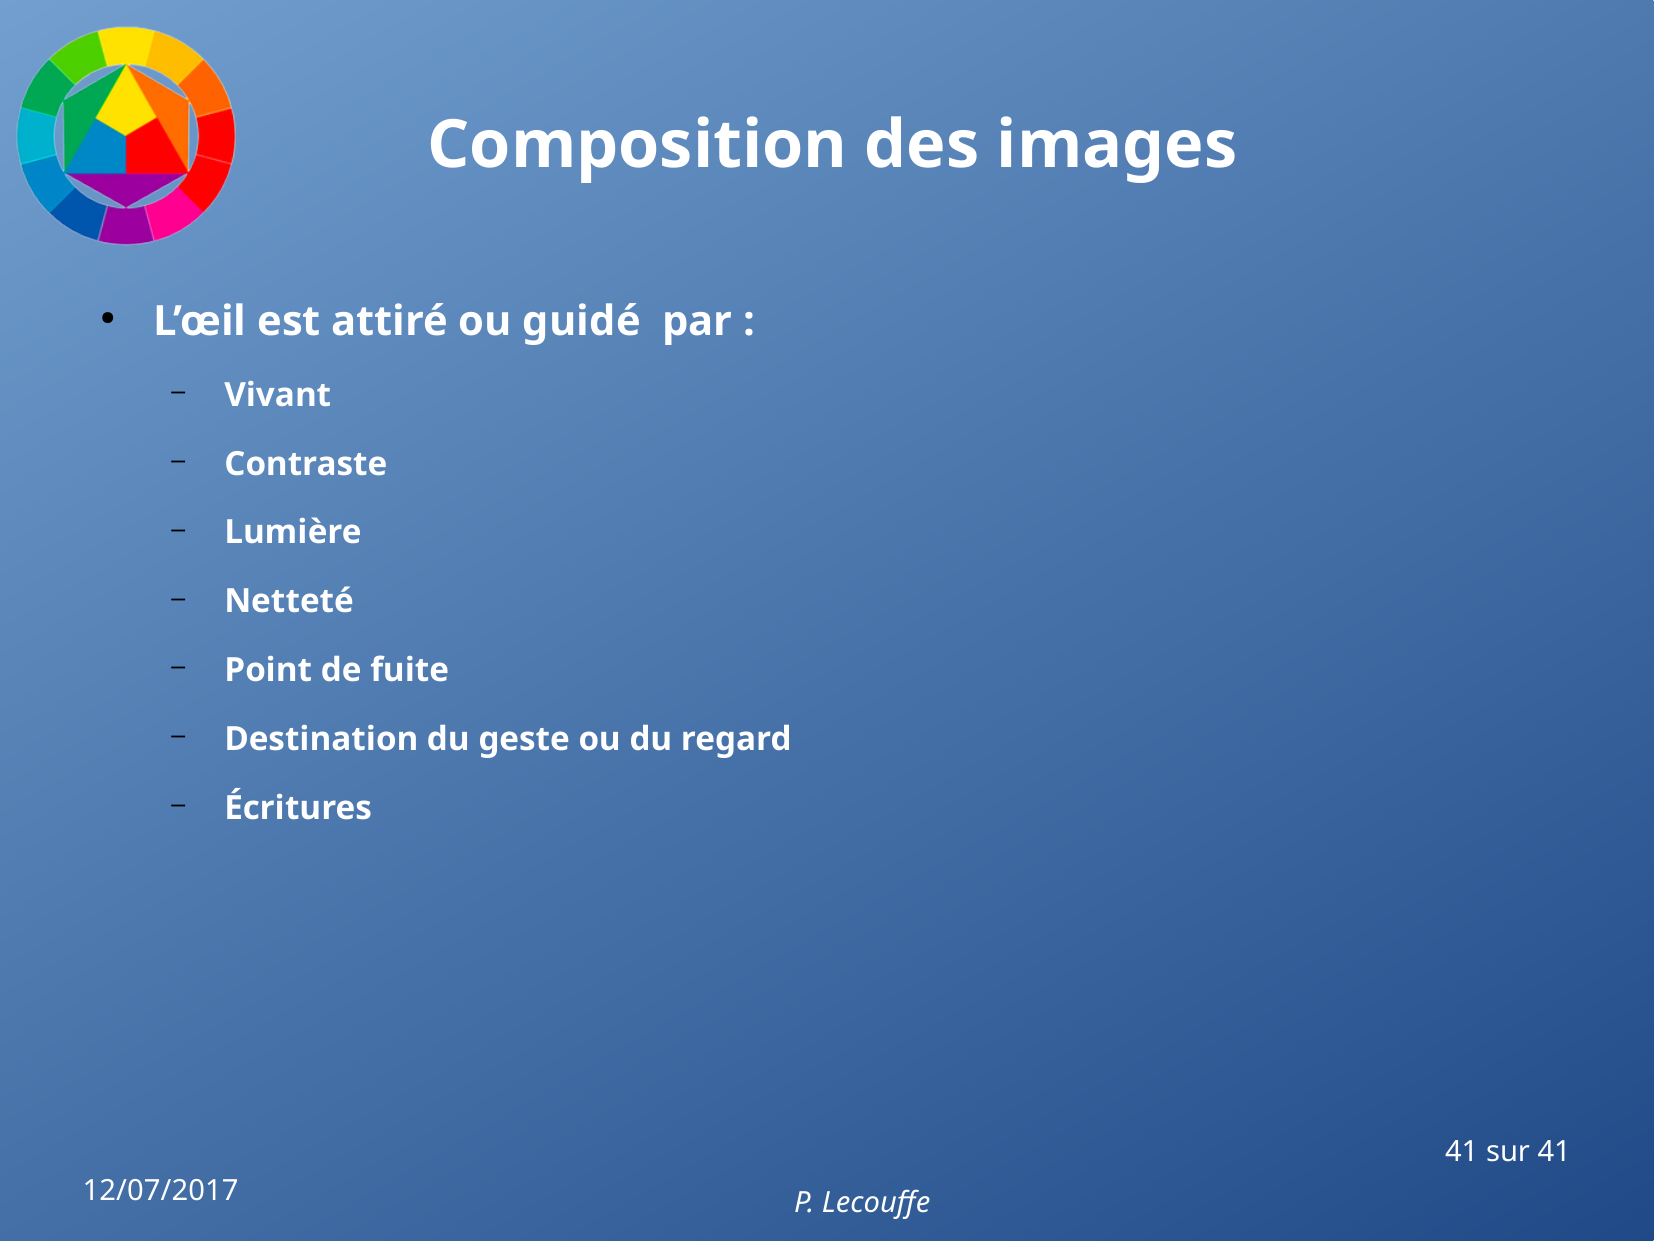

# Composition des images
L’œil est attiré ou guidé par :
Vivant
Contraste
Lumière
Netteté
Point de fuite
Destination du geste ou du regard
Écritures
Bonjour
41